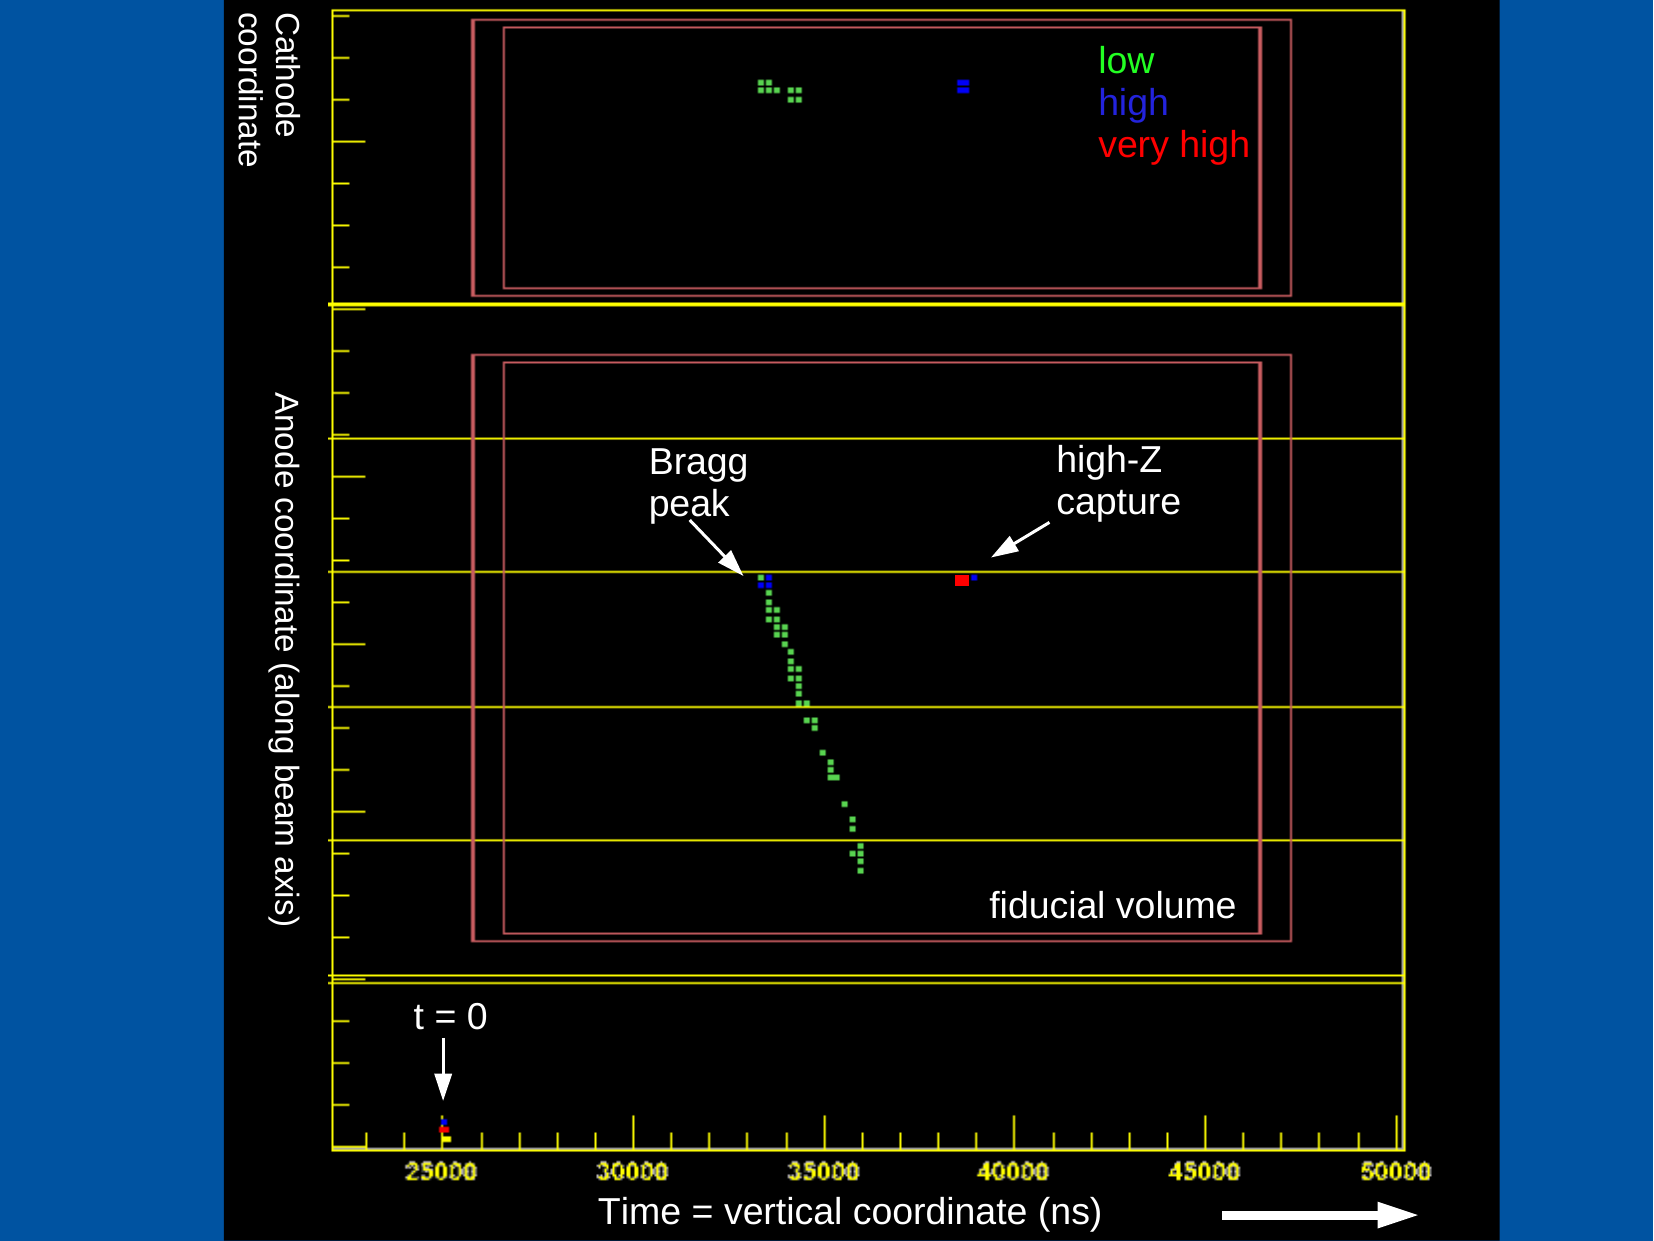

Cathode coordinate
low
high
very high
Anode coordinate (along beam axis)
high-Z
capture
Bragg
peak
fiducial volume
t = 0
Time = vertical coordinate (ns)